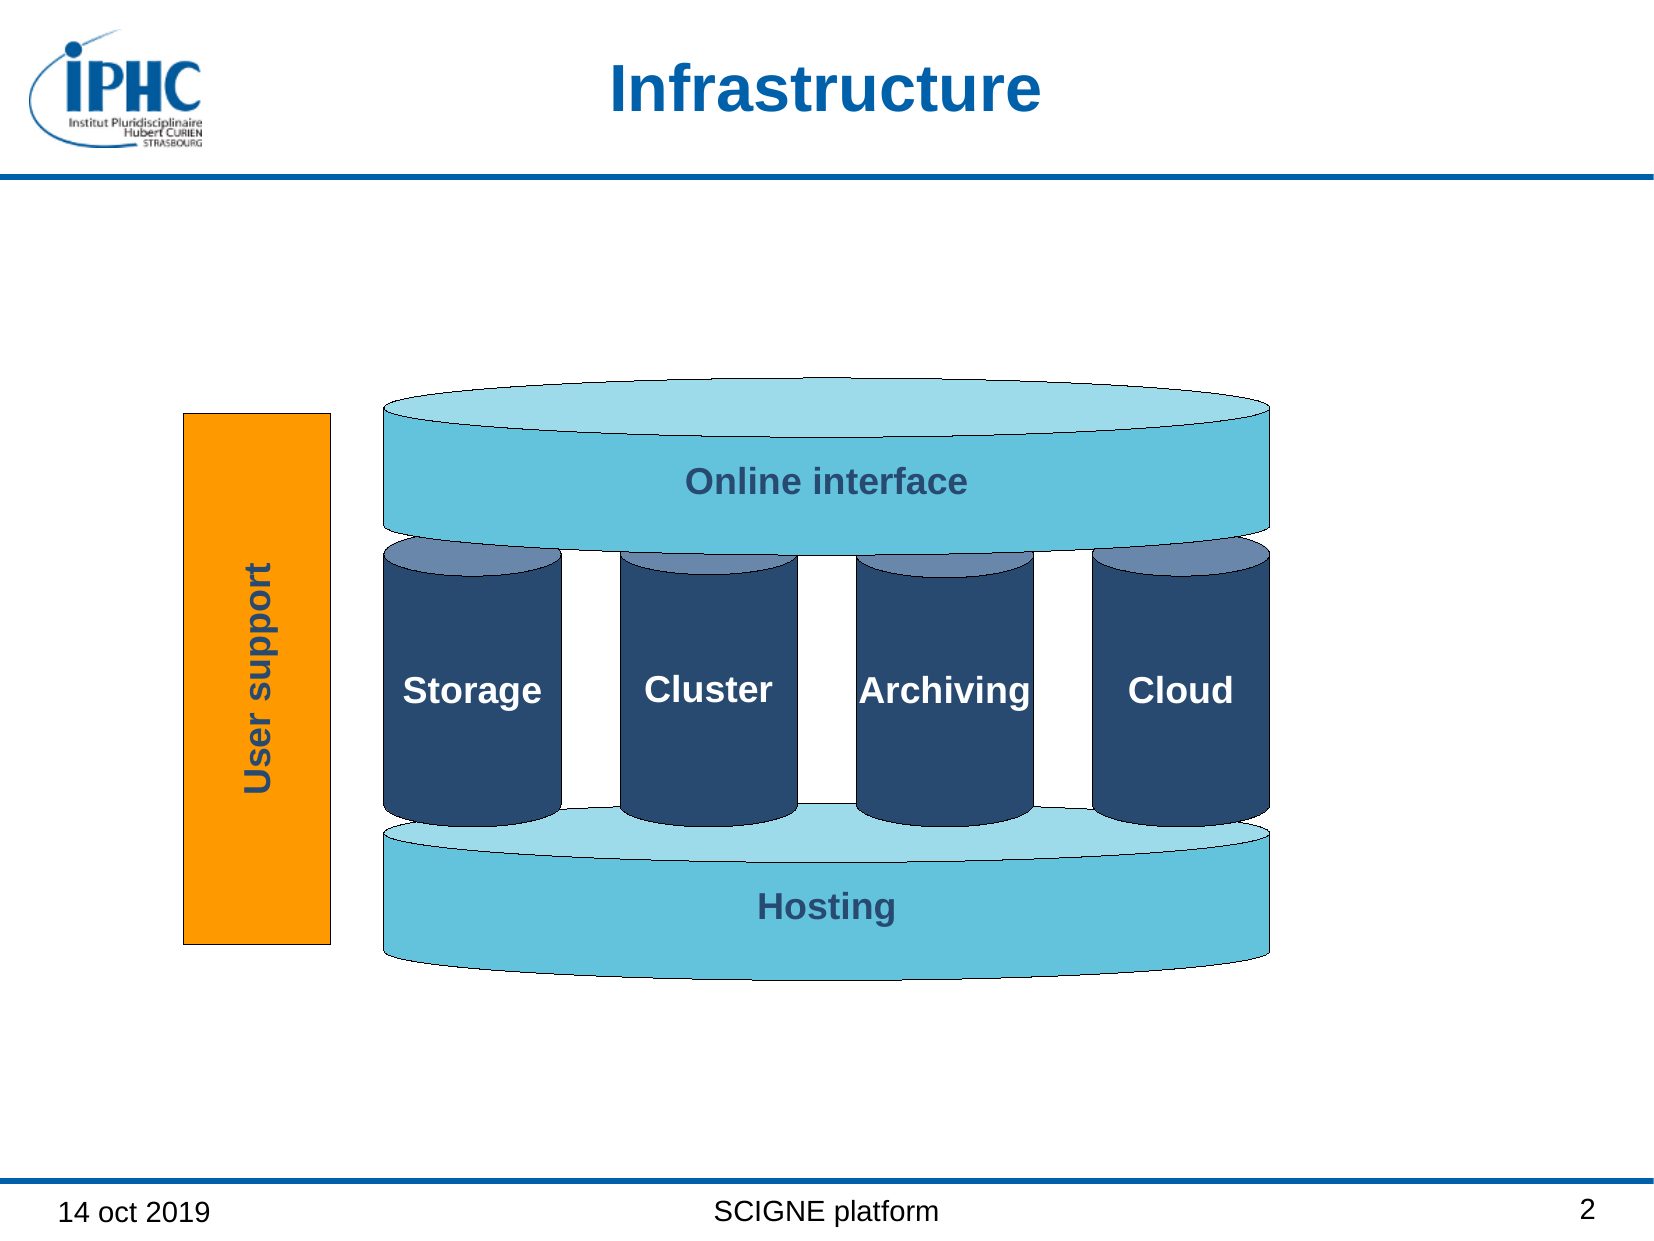

Infrastructure
Online interface
Storage
Cluster
Archiving
Cloud
User support
Hosting
2
SCIGNE platform
14 oct 2019